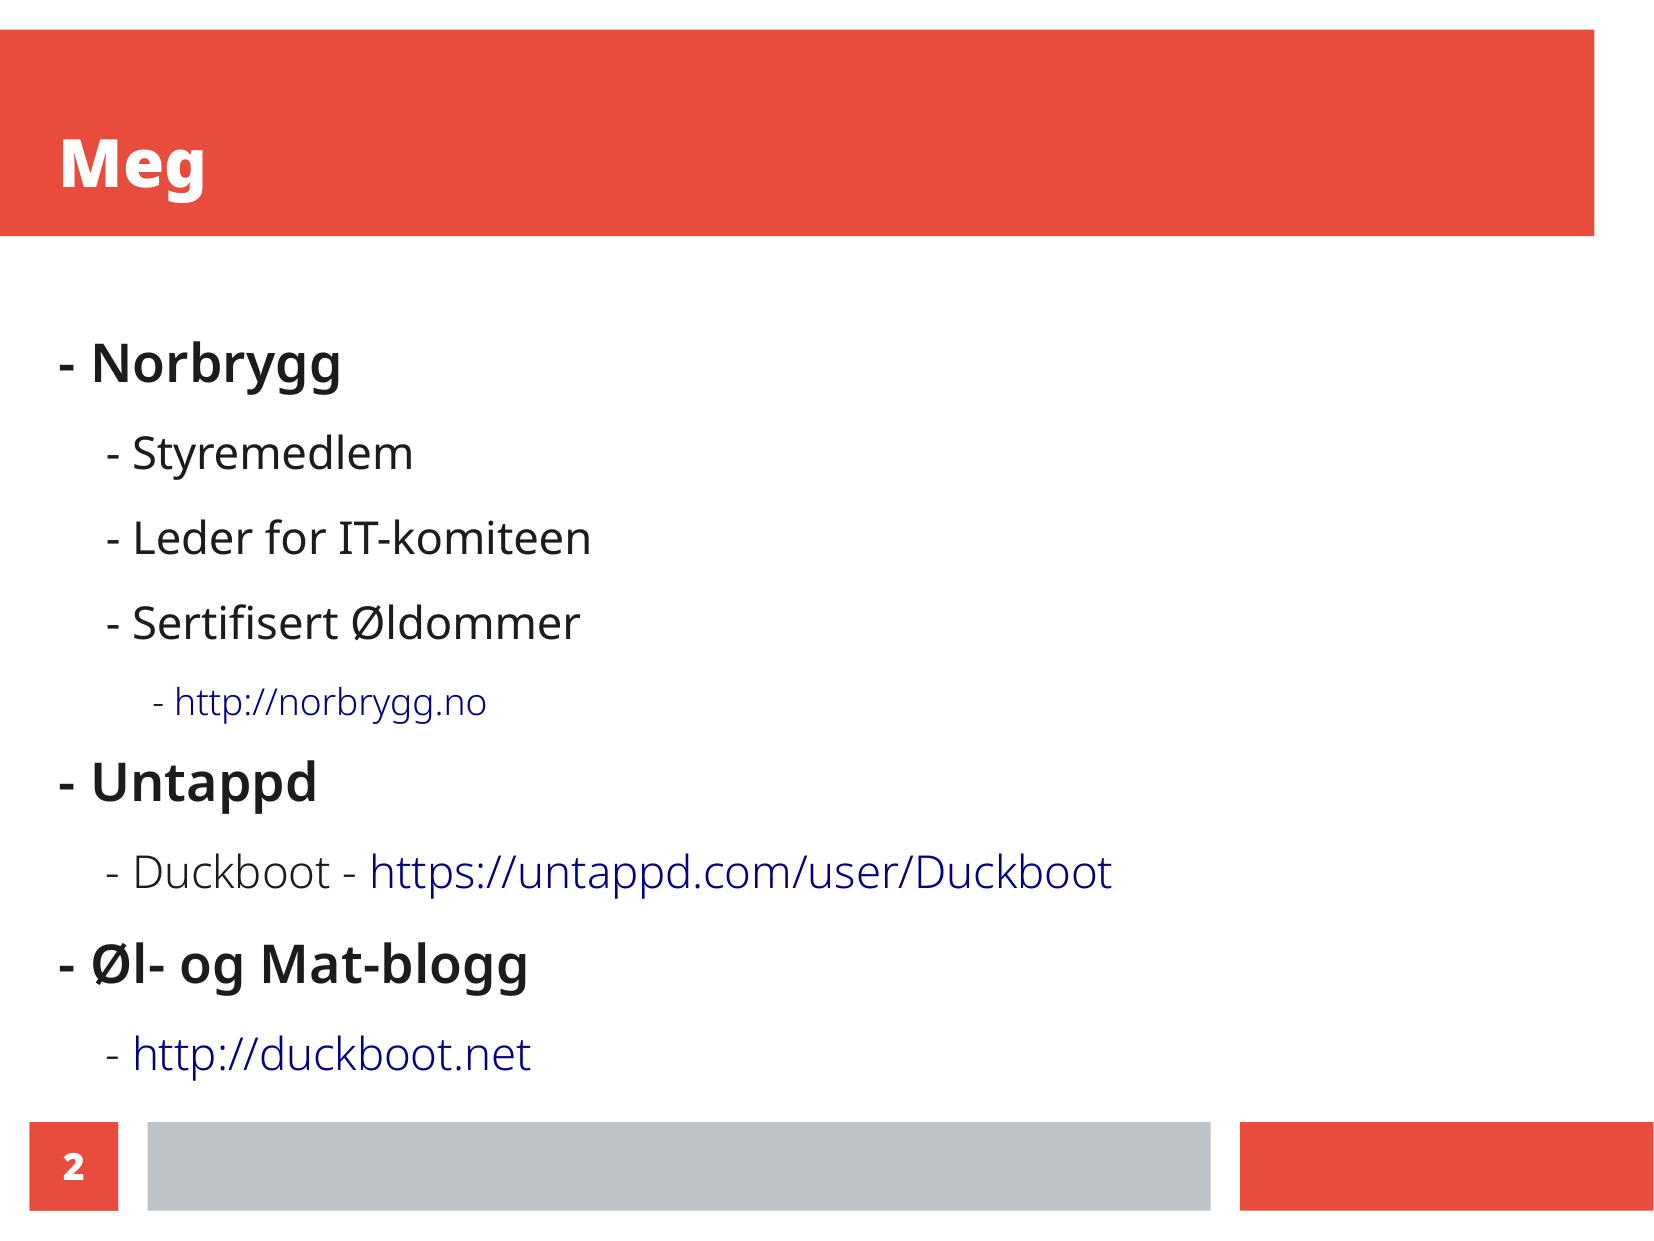

# Meg
- Norbrygg
- Styremedlem
- Leder for IT-komiteen
- Sertifisert Øldommer
- http://norbrygg.no
- Untappd
- Duckboot - https://untappd.com/user/Duckboot
- Øl- og Mat-blogg
- http://duckboot.net
2